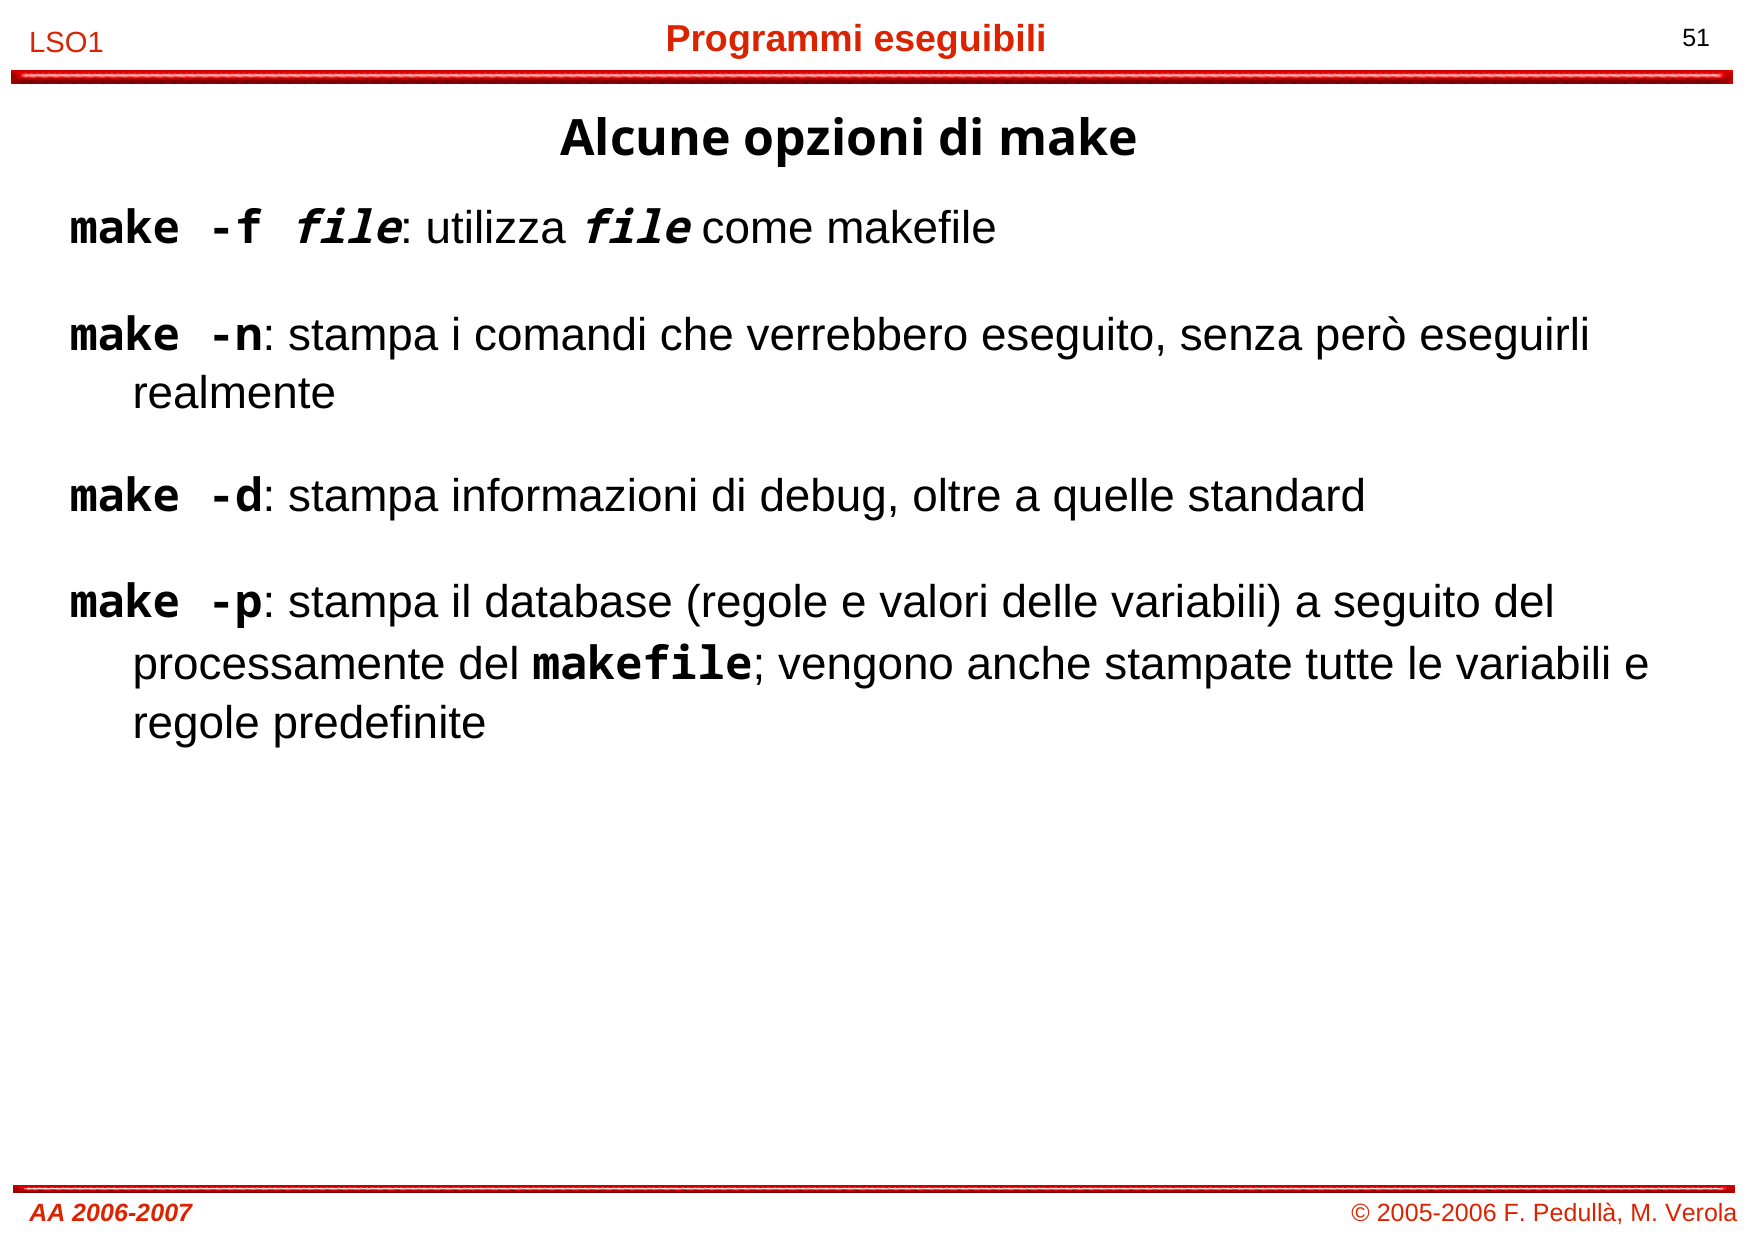

# Alcune opzioni di make
make -f file: utilizza file come makefile
make -n: stampa i comandi che verrebbero eseguito, senza però eseguirli realmente
make -d: stampa informazioni di debug, oltre a quelle standard
make -p: stampa il database (regole e valori delle variabili) a seguito del processamente del makefile; vengono anche stampate tutte le variabili e regole predefinite